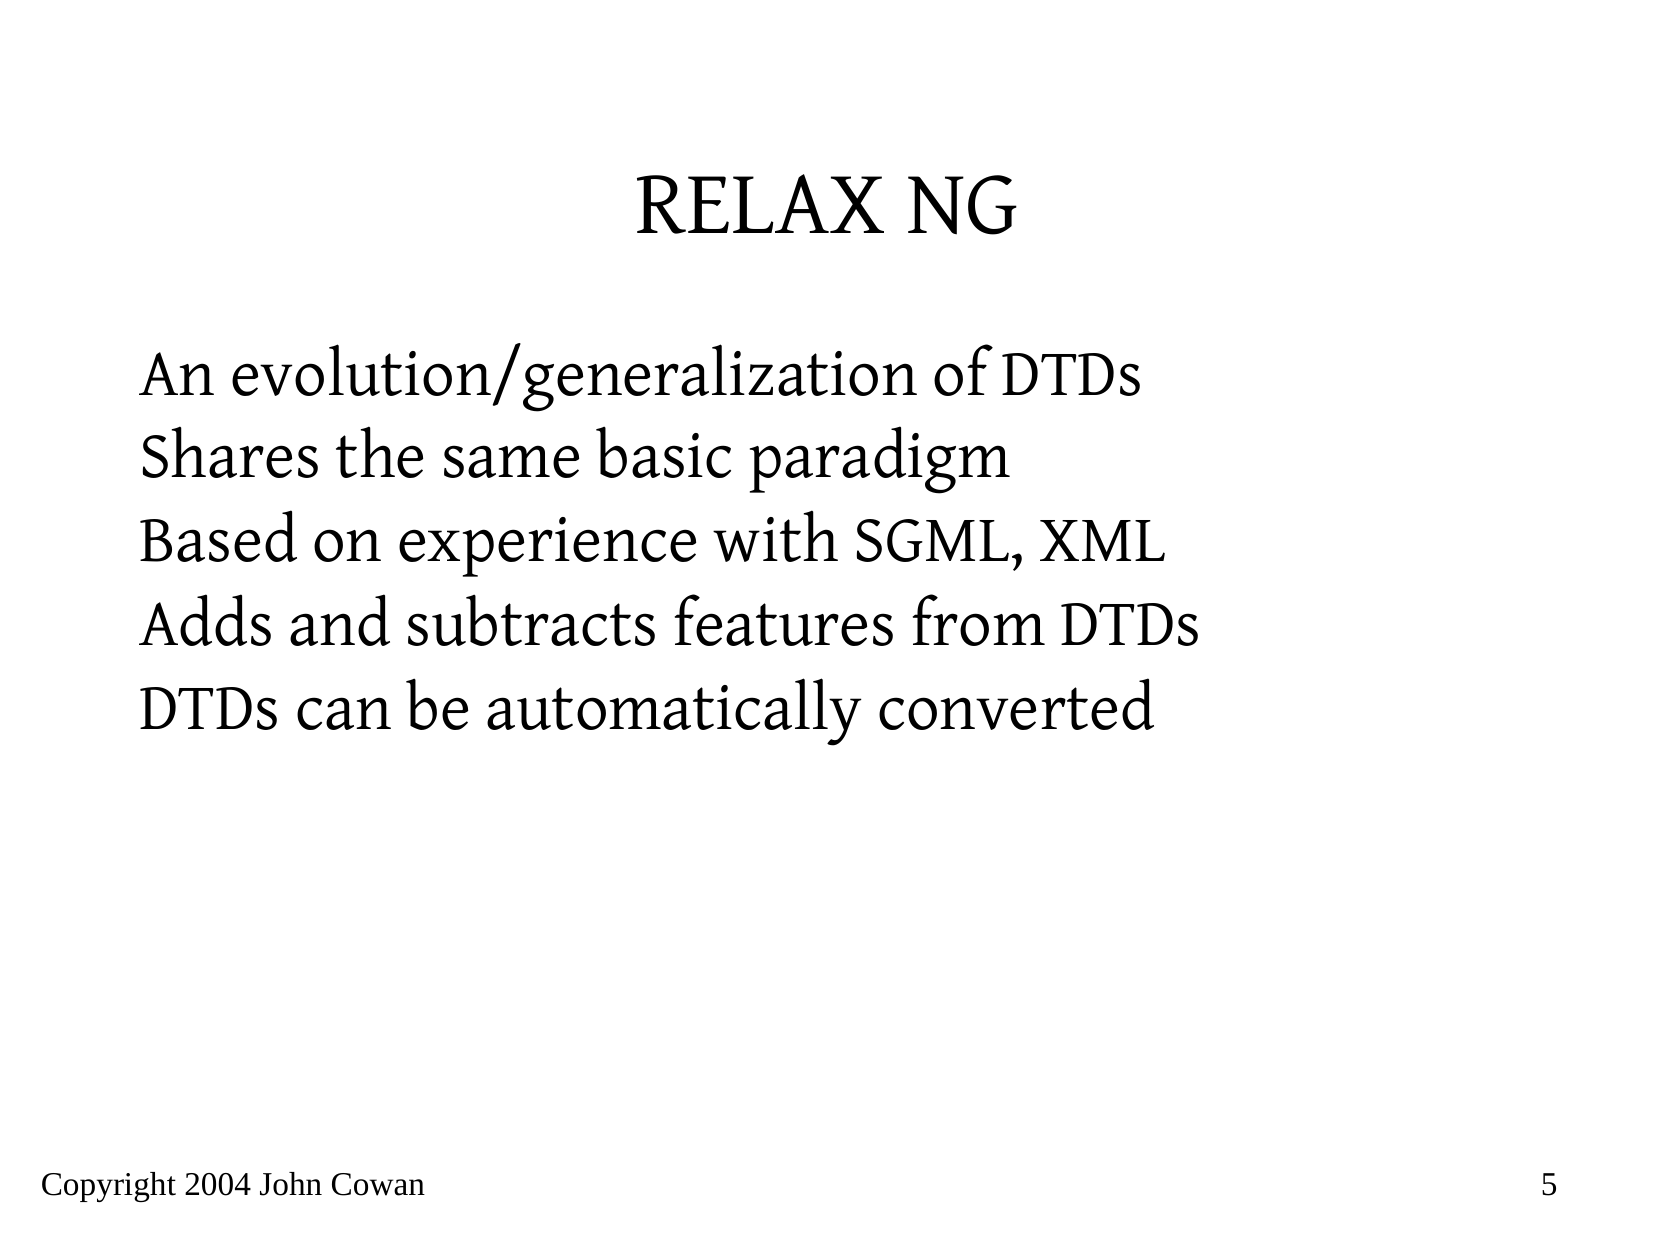

# RELAX NG
An evolution/generalization of DTDs
Shares the same basic paradigm
Based on experience with SGML, XML
Adds and subtracts features from DTDs
DTDs can be automatically converted